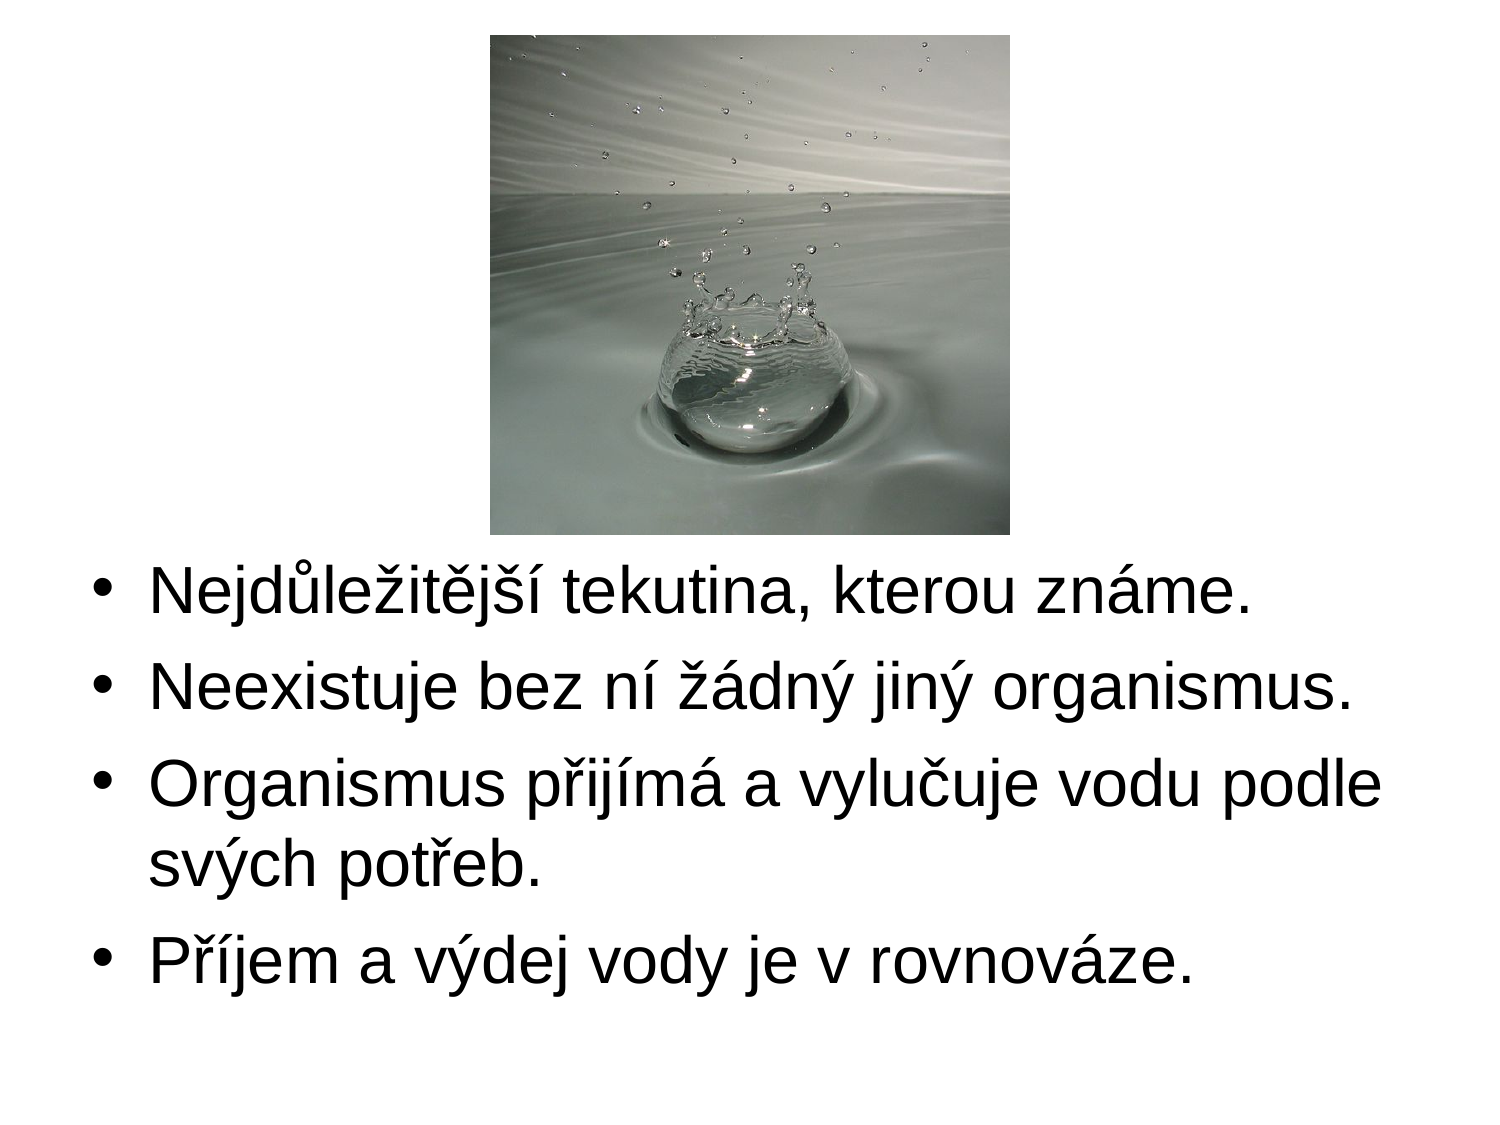

# Nejdůležitější tekutina, kterou známe.
Neexistuje bez ní žádný jiný organismus.
Organismus přijímá a vylučuje vodu podle svých potřeb.
Příjem a výdej vody je v rovnováze.